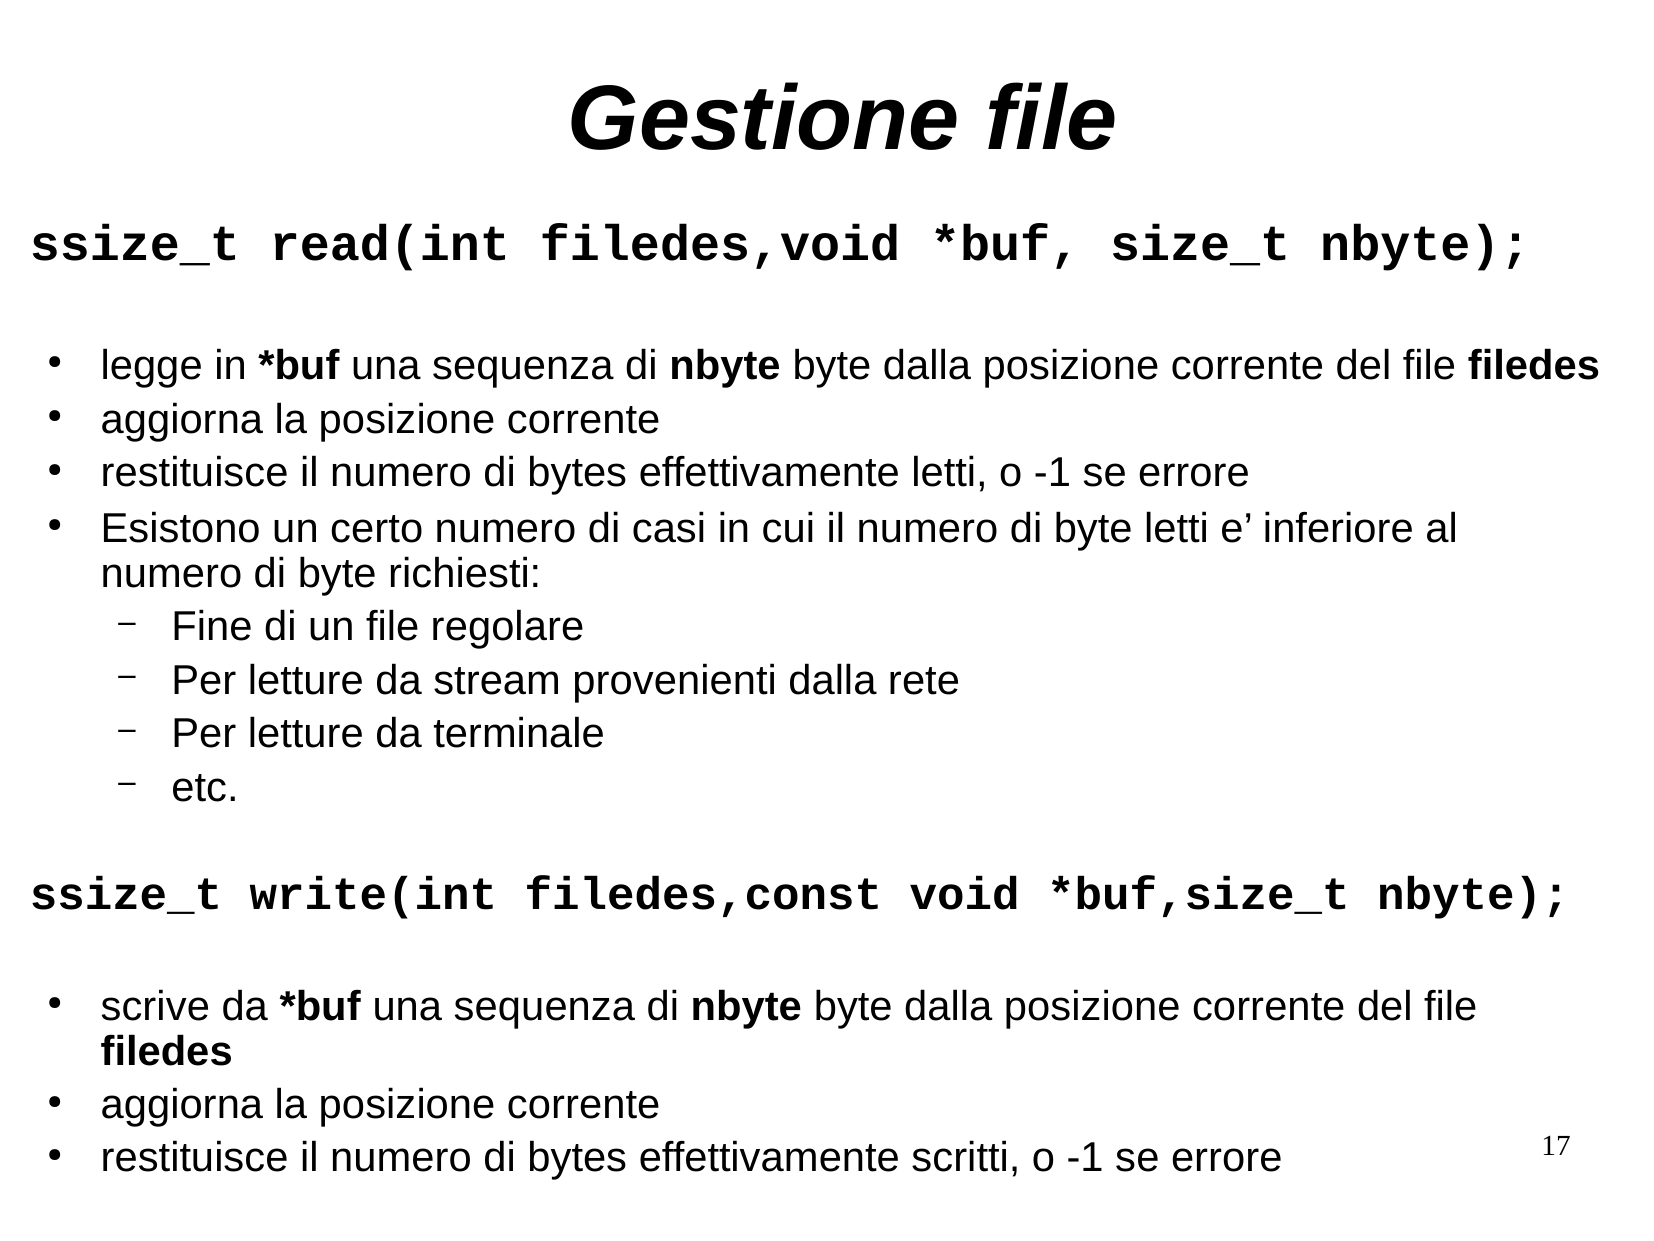

# Gestione file
ssize_t read(int filedes,void *buf, size_t nbyte);
legge in *buf una sequenza di nbyte byte dalla posizione corrente del file filedes
aggiorna la posizione corrente
restituisce il numero di bytes effettivamente letti, o -1 se errore
Esistono un certo numero di casi in cui il numero di byte letti e’ inferiore al numero di byte richiesti:
Fine di un file regolare
Per letture da stream provenienti dalla rete
Per letture da terminale
etc.
ssize_t write(int filedes,const void *buf,size_t nbyte);
scrive da *buf una sequenza di nbyte byte dalla posizione corrente del file filedes
aggiorna la posizione corrente
restituisce il numero di bytes effettivamente scritti, o -1 se errore
17